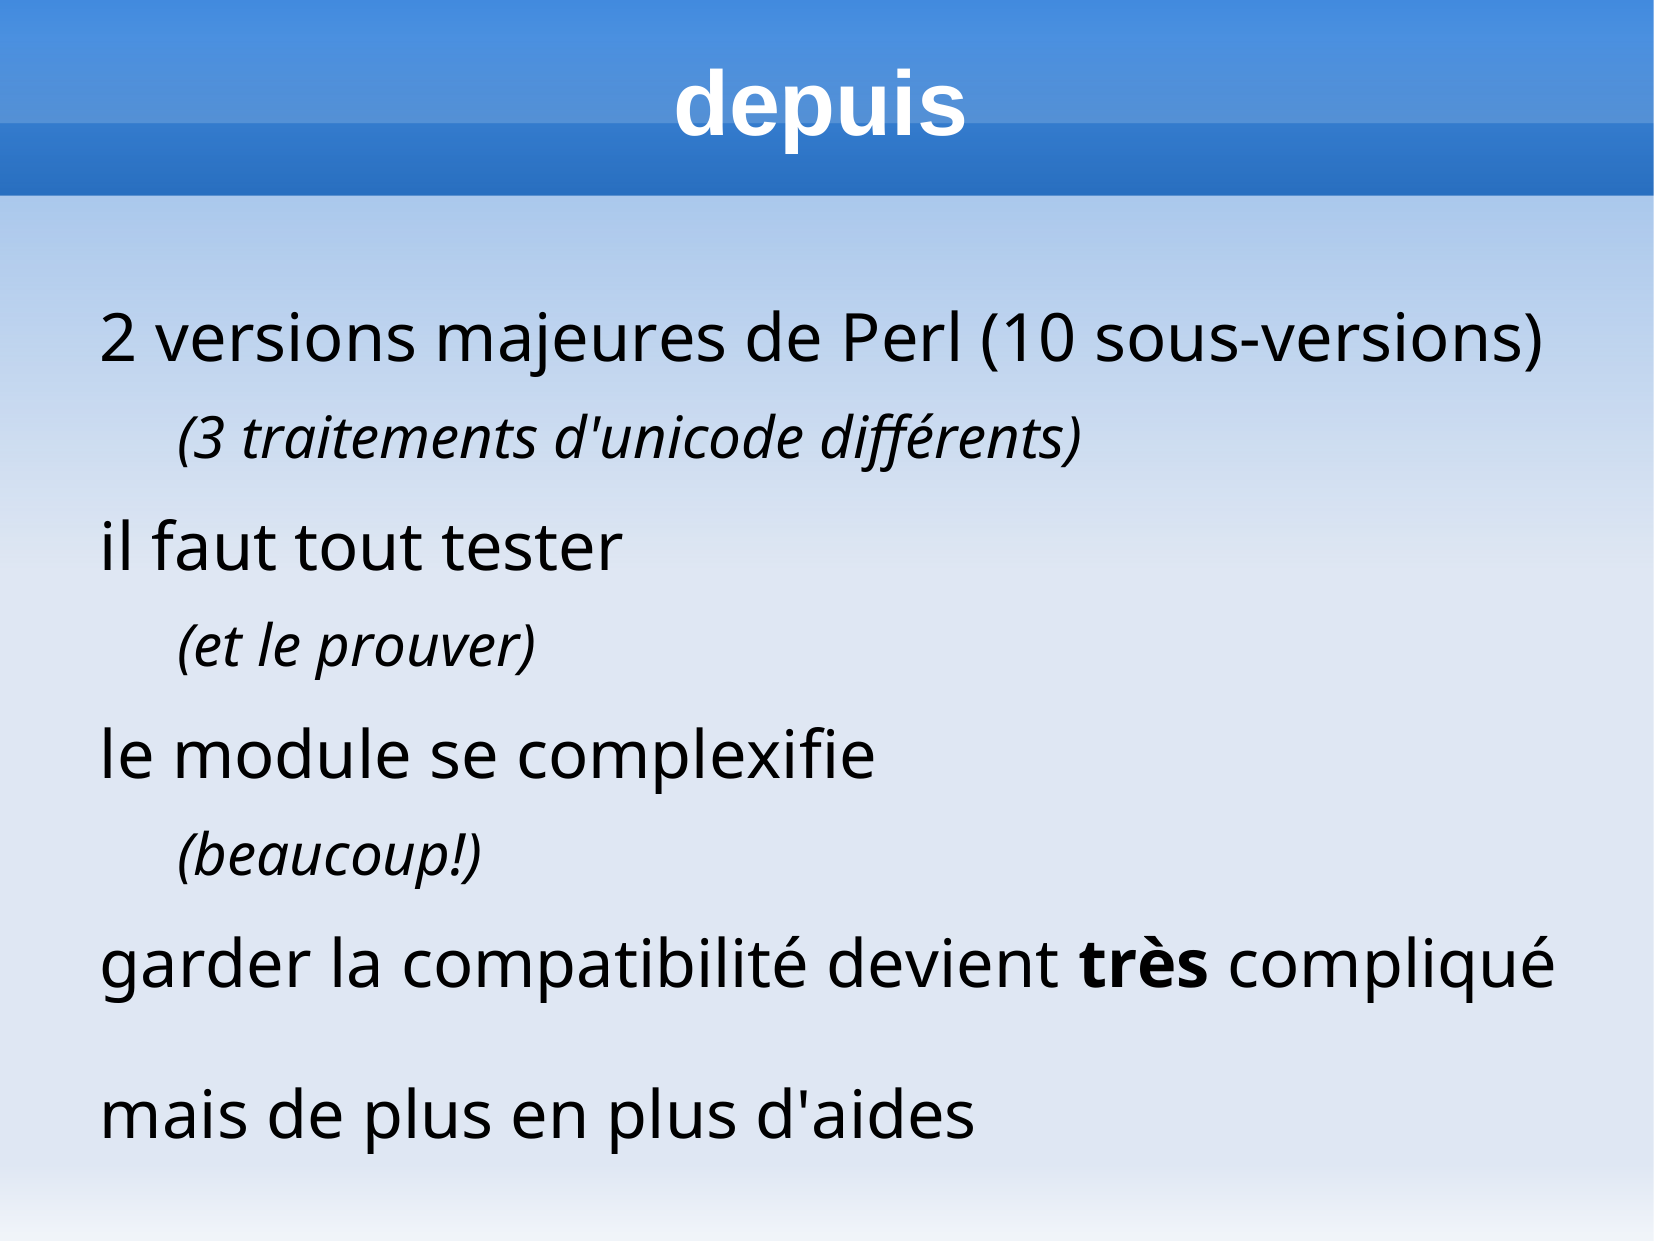

# depuis
 2 versions majeures de Perl (10 sous-versions)
(3 traitements d'unicode différents)
 il faut tout tester
(et le prouver)
 le module se complexifie
(beaucoup!)
 garder la compatibilité devient très compliqué
 mais de plus en plus d'aides